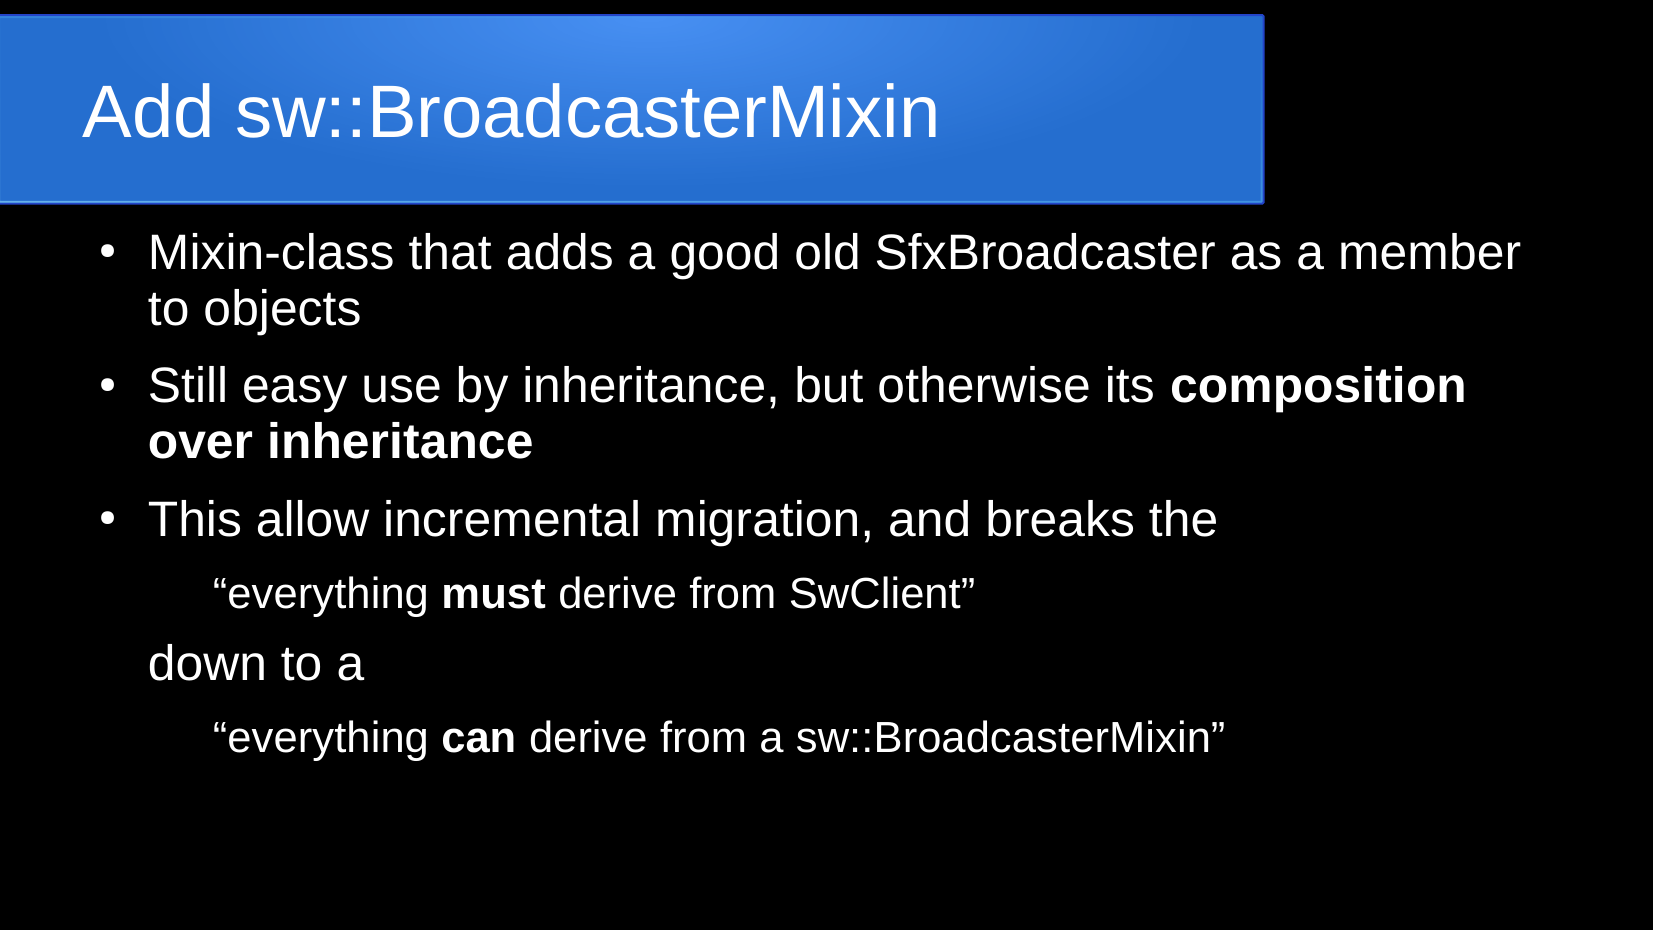

# Add sw::BroadcasterMixin
Mixin-class that adds a good old SfxBroadcaster as a member to objects
Still easy use by inheritance, but otherwise its composition over inheritance
This allow incremental migration, and breaks the
“everything must derive from SwClient”
down to a
“everything can derive from a sw::BroadcasterMixin”